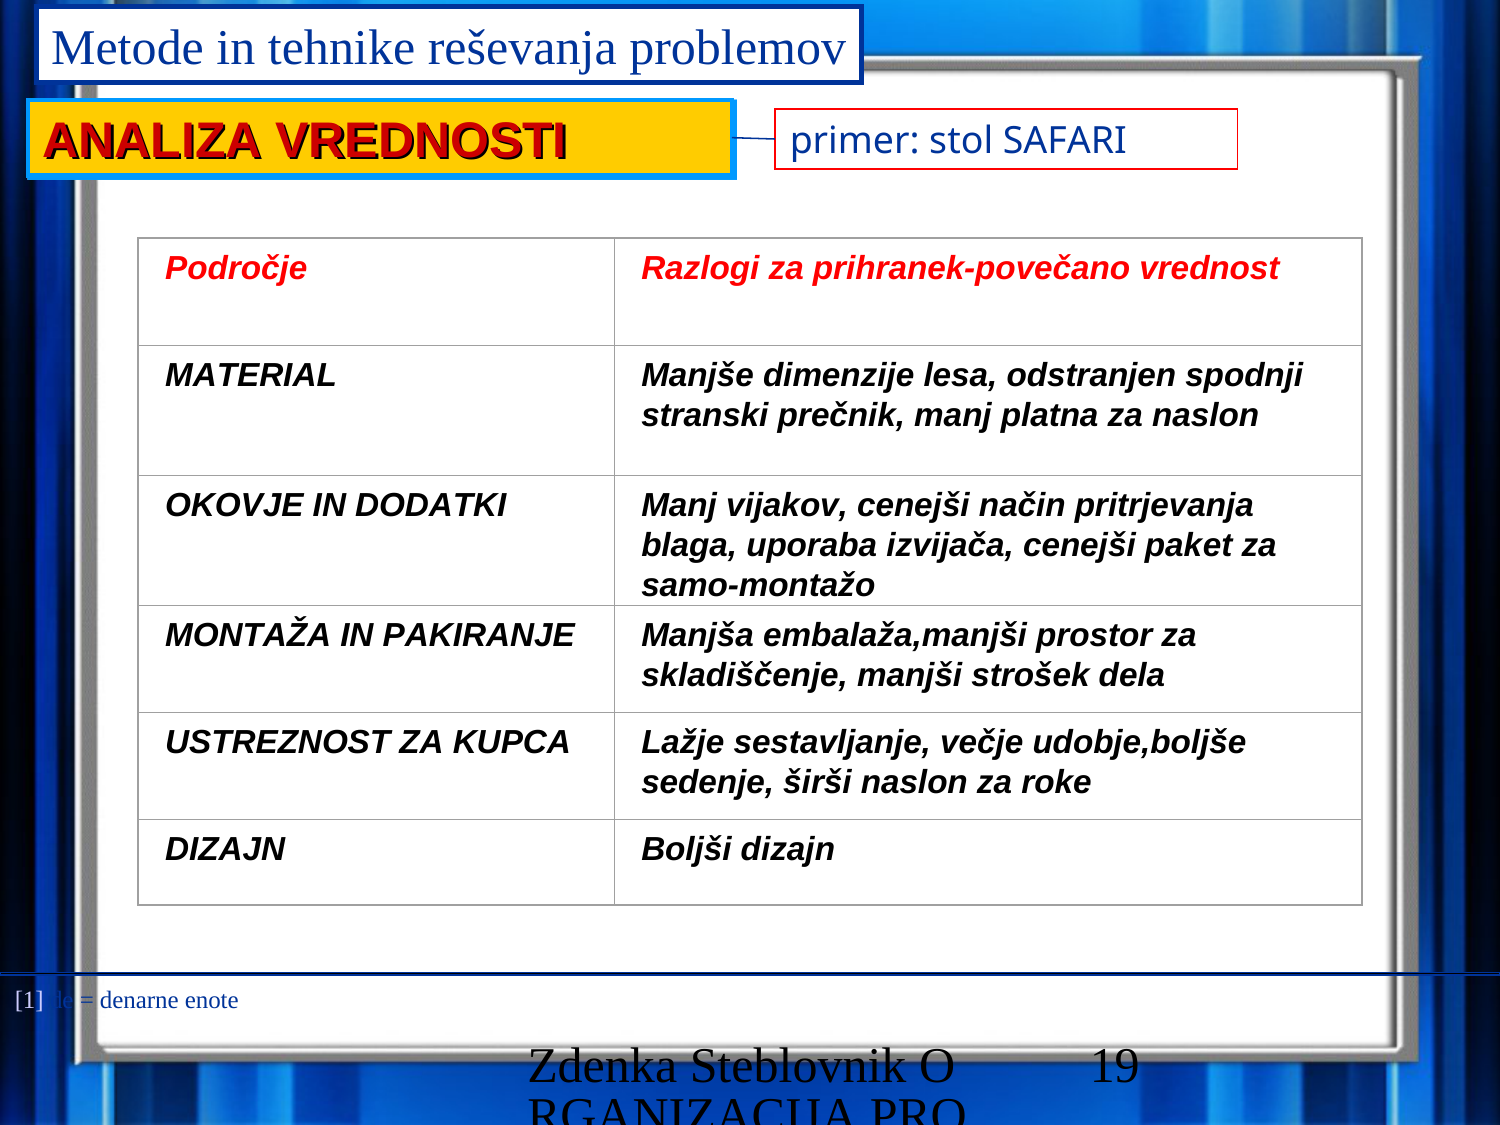

Metode in tehnike reševanja problemov
ANALIZA VREDNOSTI
primer: stol SAFARI
Področje
Razlogi za prihranek-povečano vrednost
MATERIAL
Manjše dimenzije lesa, odstranjen spodnji stranski prečnik, manj platna za naslon
OKOVJE IN DODATKI
Manj vijakov, cenejši način pritrjevanja blaga, uporaba izvijača, cenejši paket za samo-montažo
MONTAŽA IN PAKIRANJE
Manjša embalaža,manjši prostor za skladiščenje, manjši strošek dela
USTREZNOST ZA KUPCA
Lažje sestavljanje, večje udobje,boljše sedenje, širši naslon za roke
DIZAJN
Boljši dizajn
[1] de = denarne enote
Zdenka Steblovnik ORGANIZACIJA PROIZVODNJE 2
19